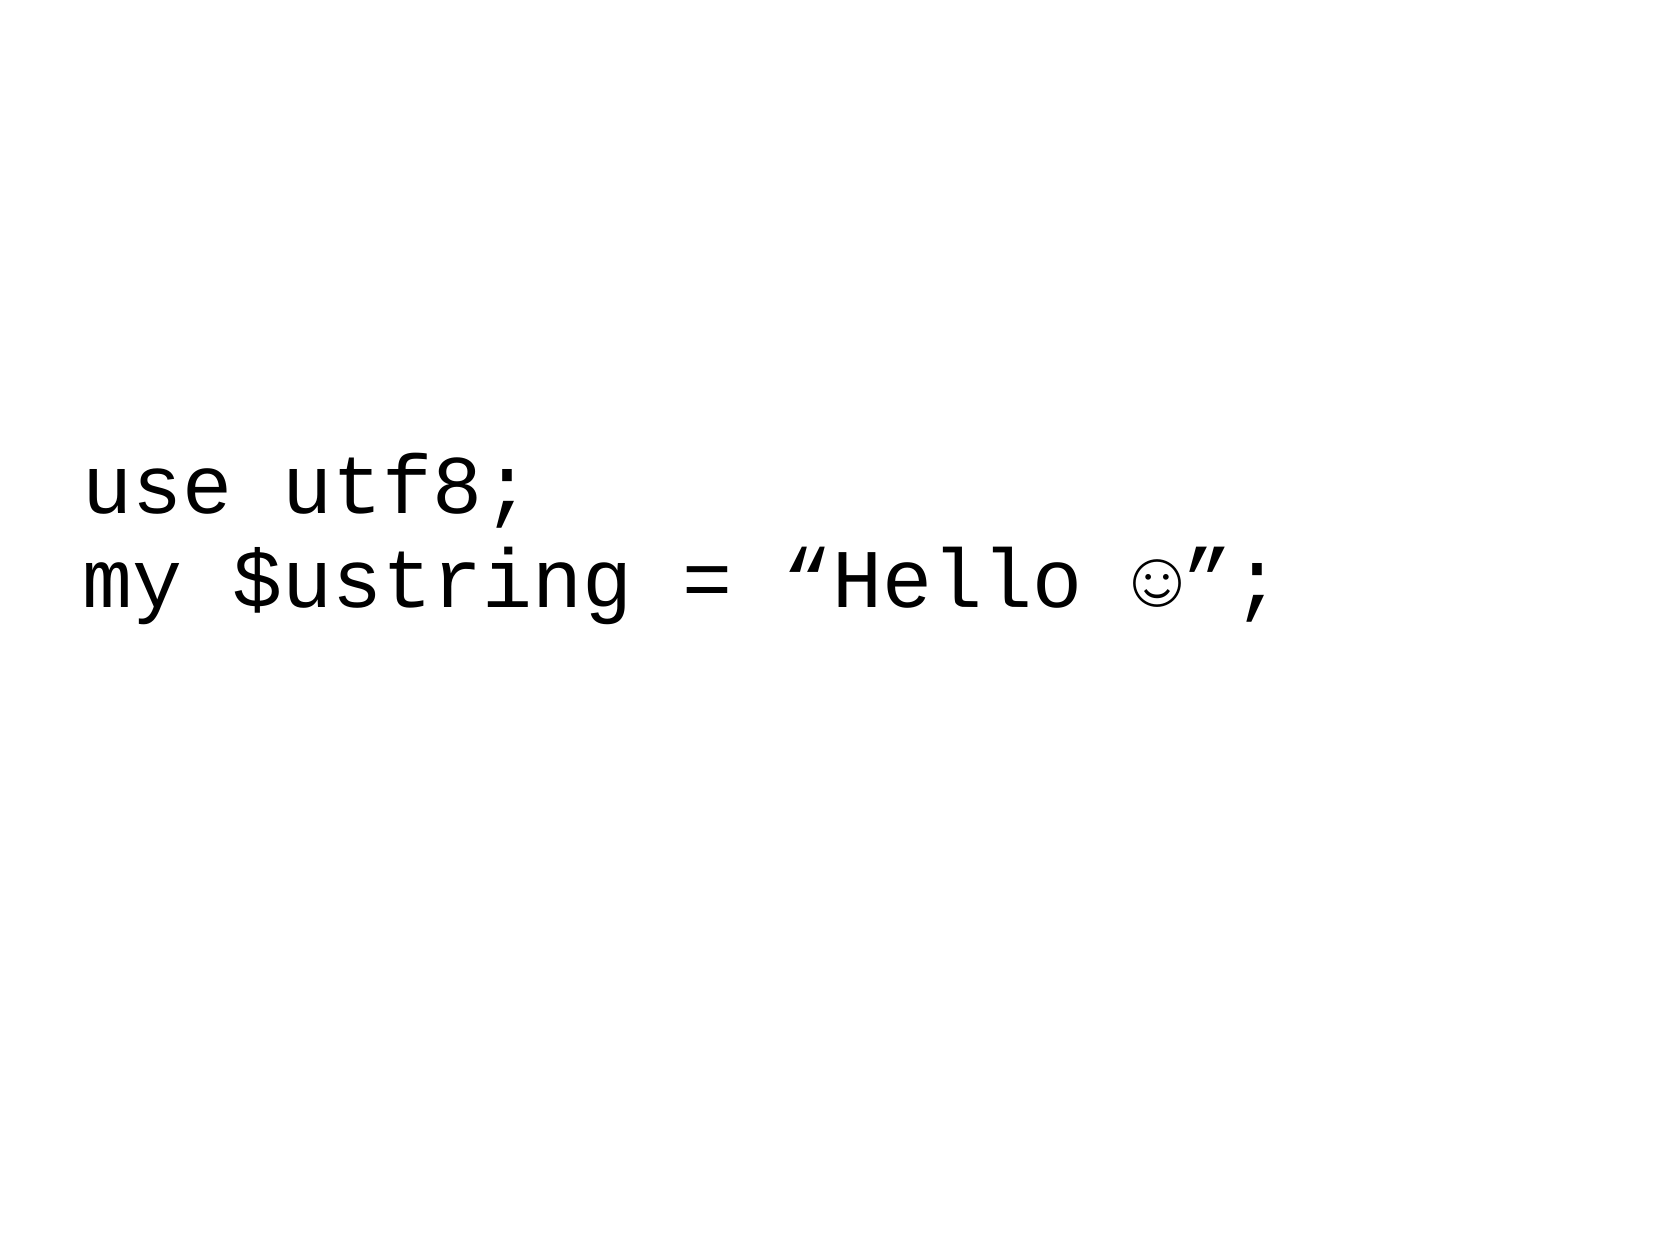

# use utf8; my $ustring = “Hello ☺”;